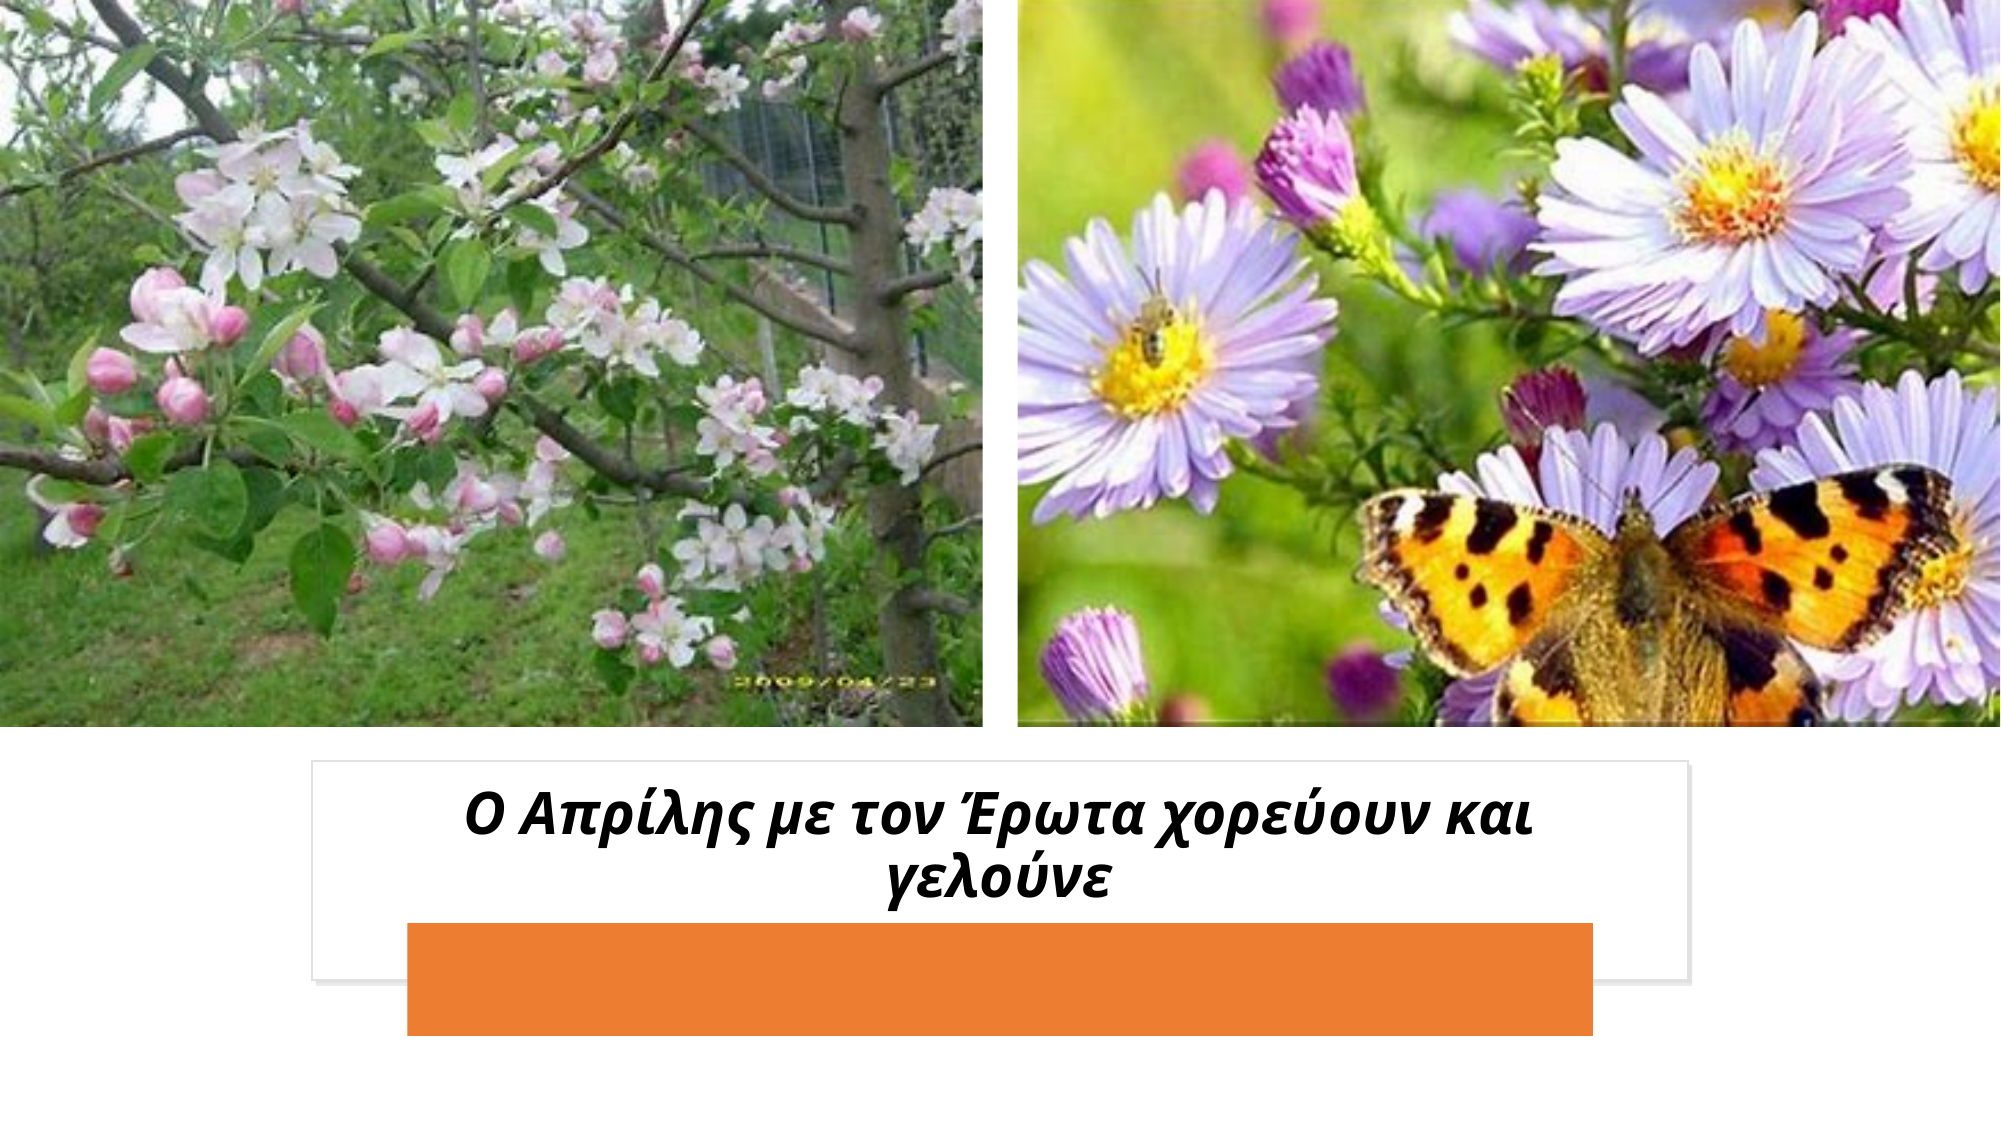

# Ο Απρίλης με τον Έρωτα χορεύουν και γελούνε